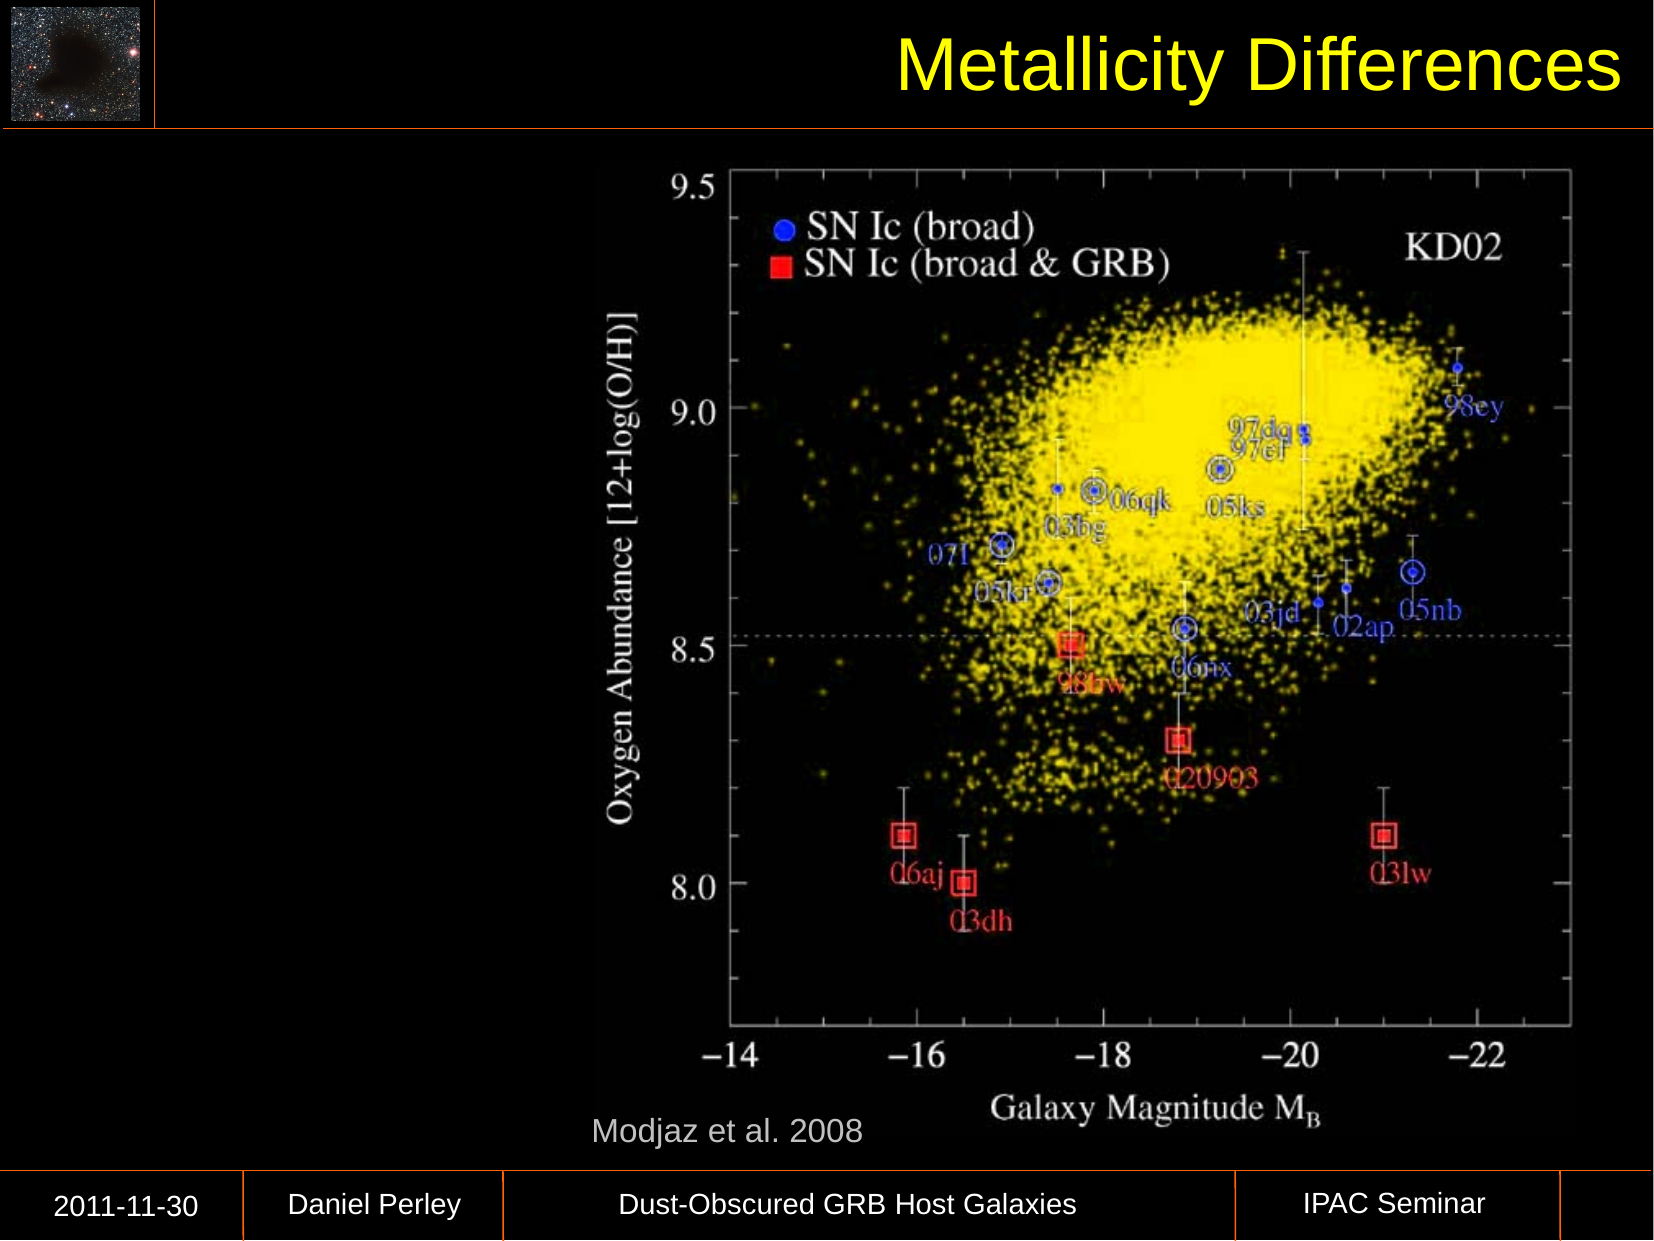

# Metallicity Differences
Modjaz et al. 2008
2011-11-30